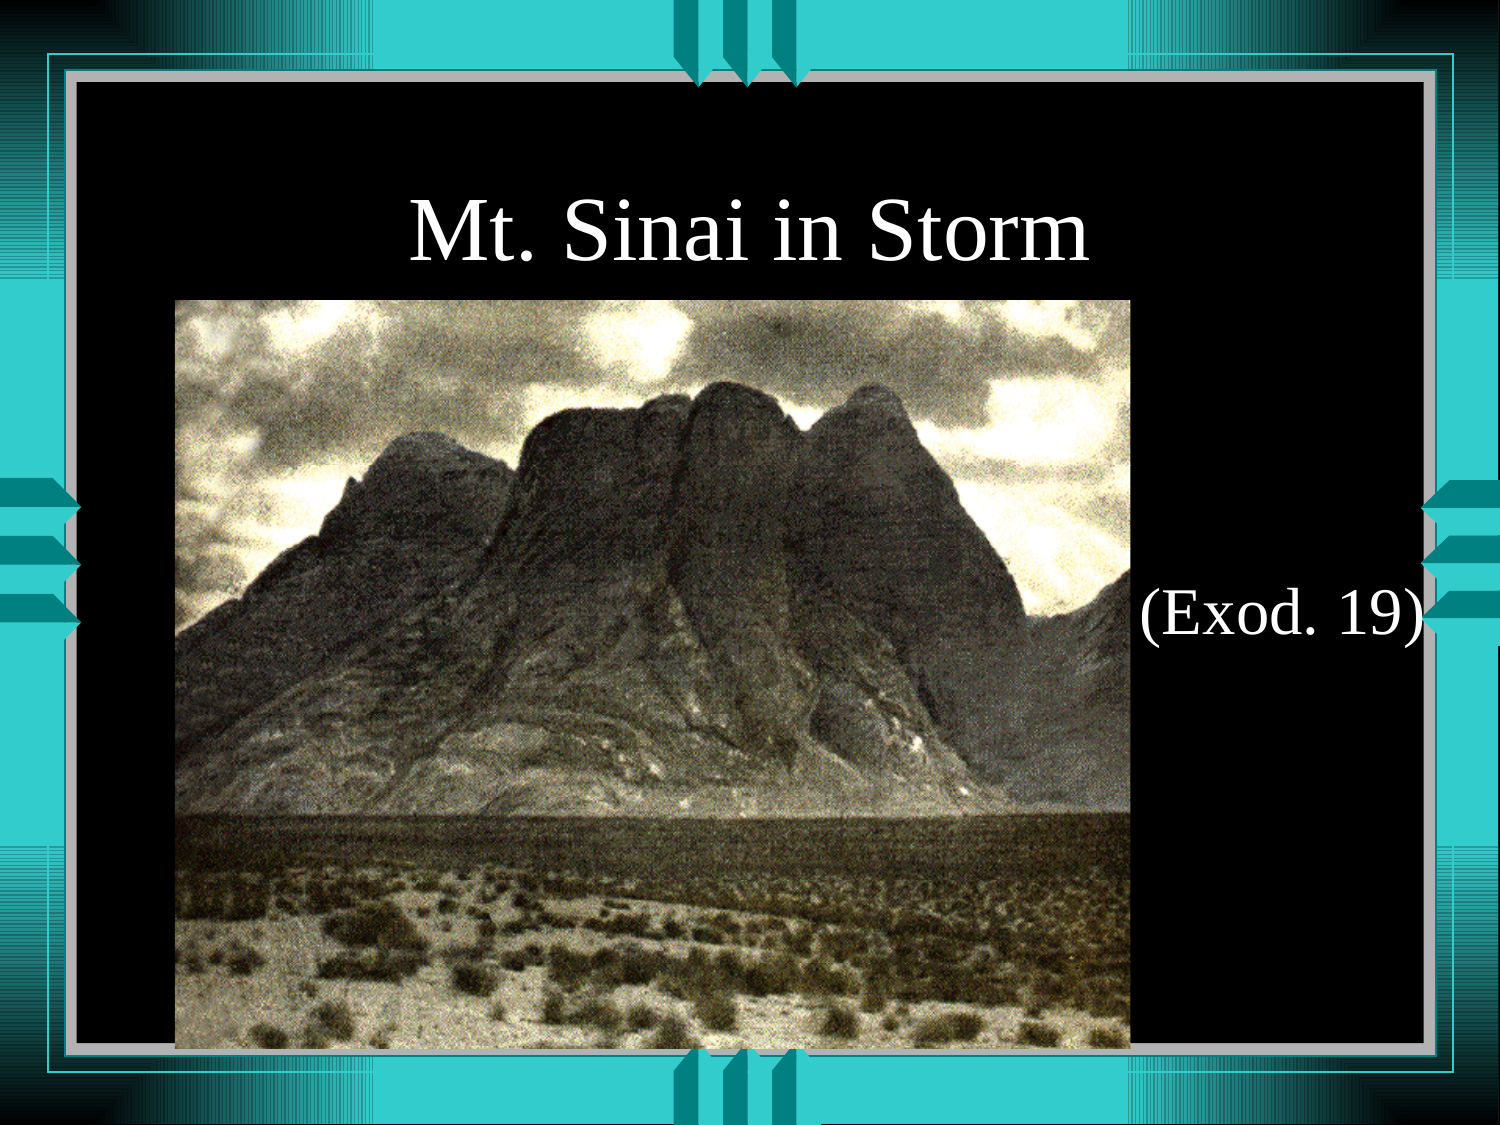

# Mt. Sinai in Storm
(Exod. 19)